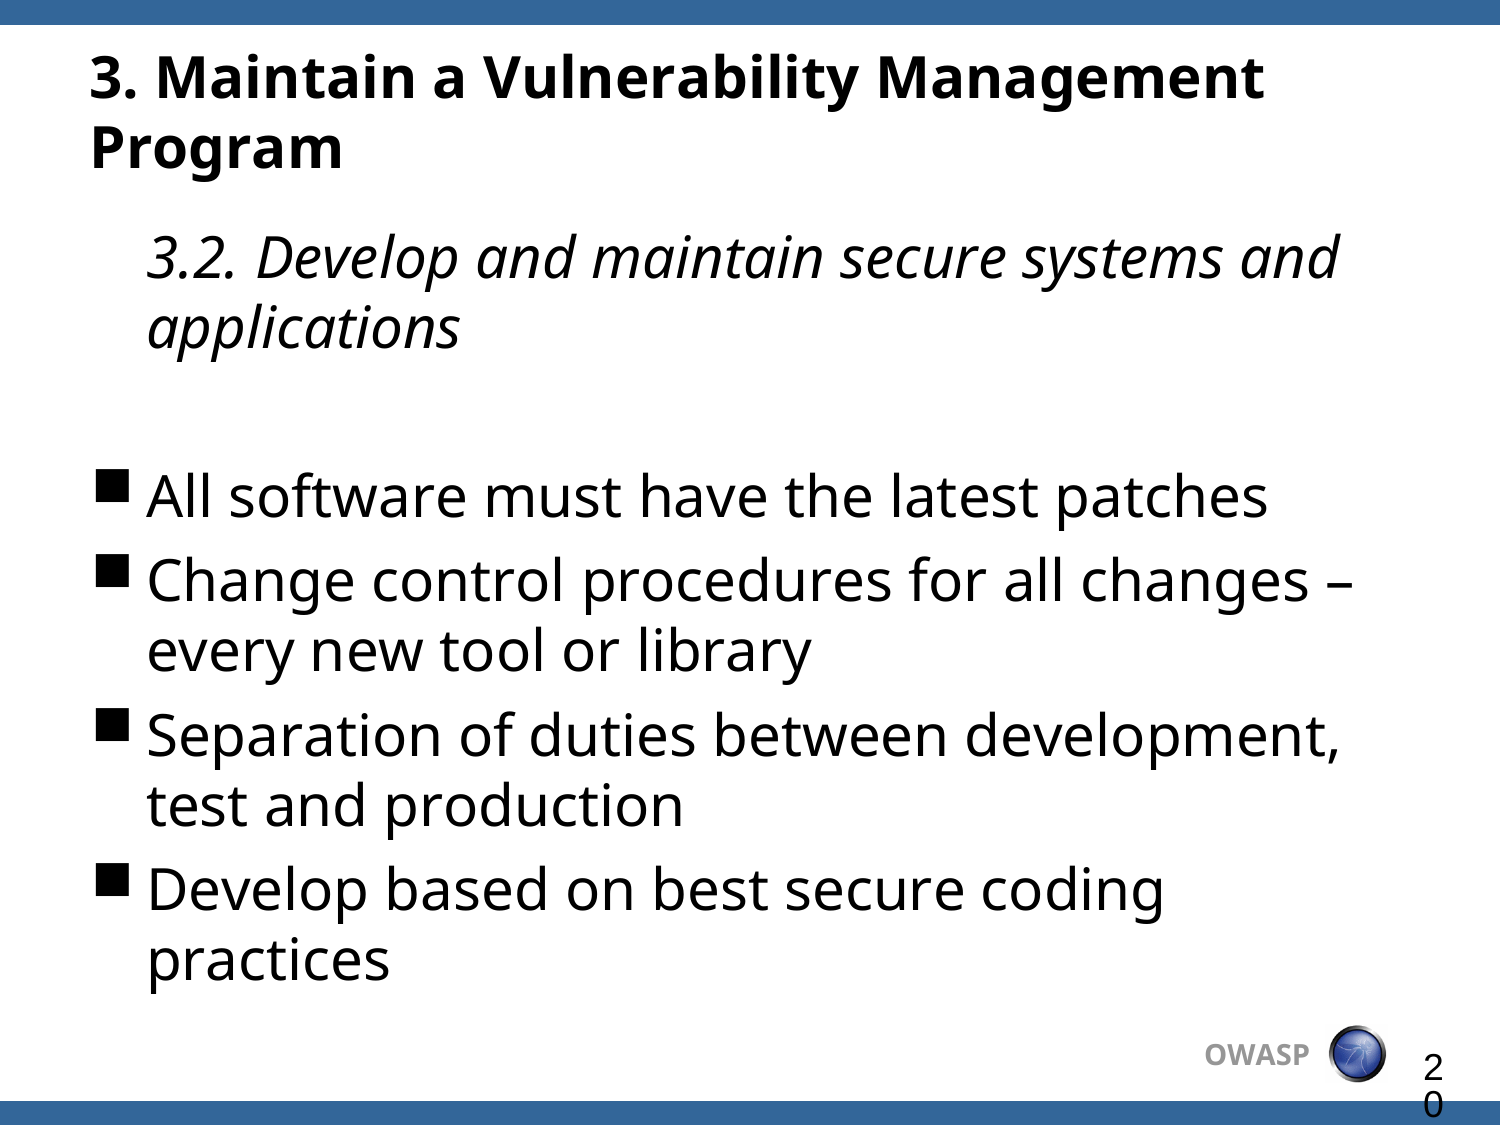

# 3. Maintain a Vulnerability Management Program
3.2. Develop and maintain secure systems and applications
All software must have the latest patches
Change control procedures for all changes – every new tool or library
Separation of duties between development, test and production
Develop based on best secure coding practices
20